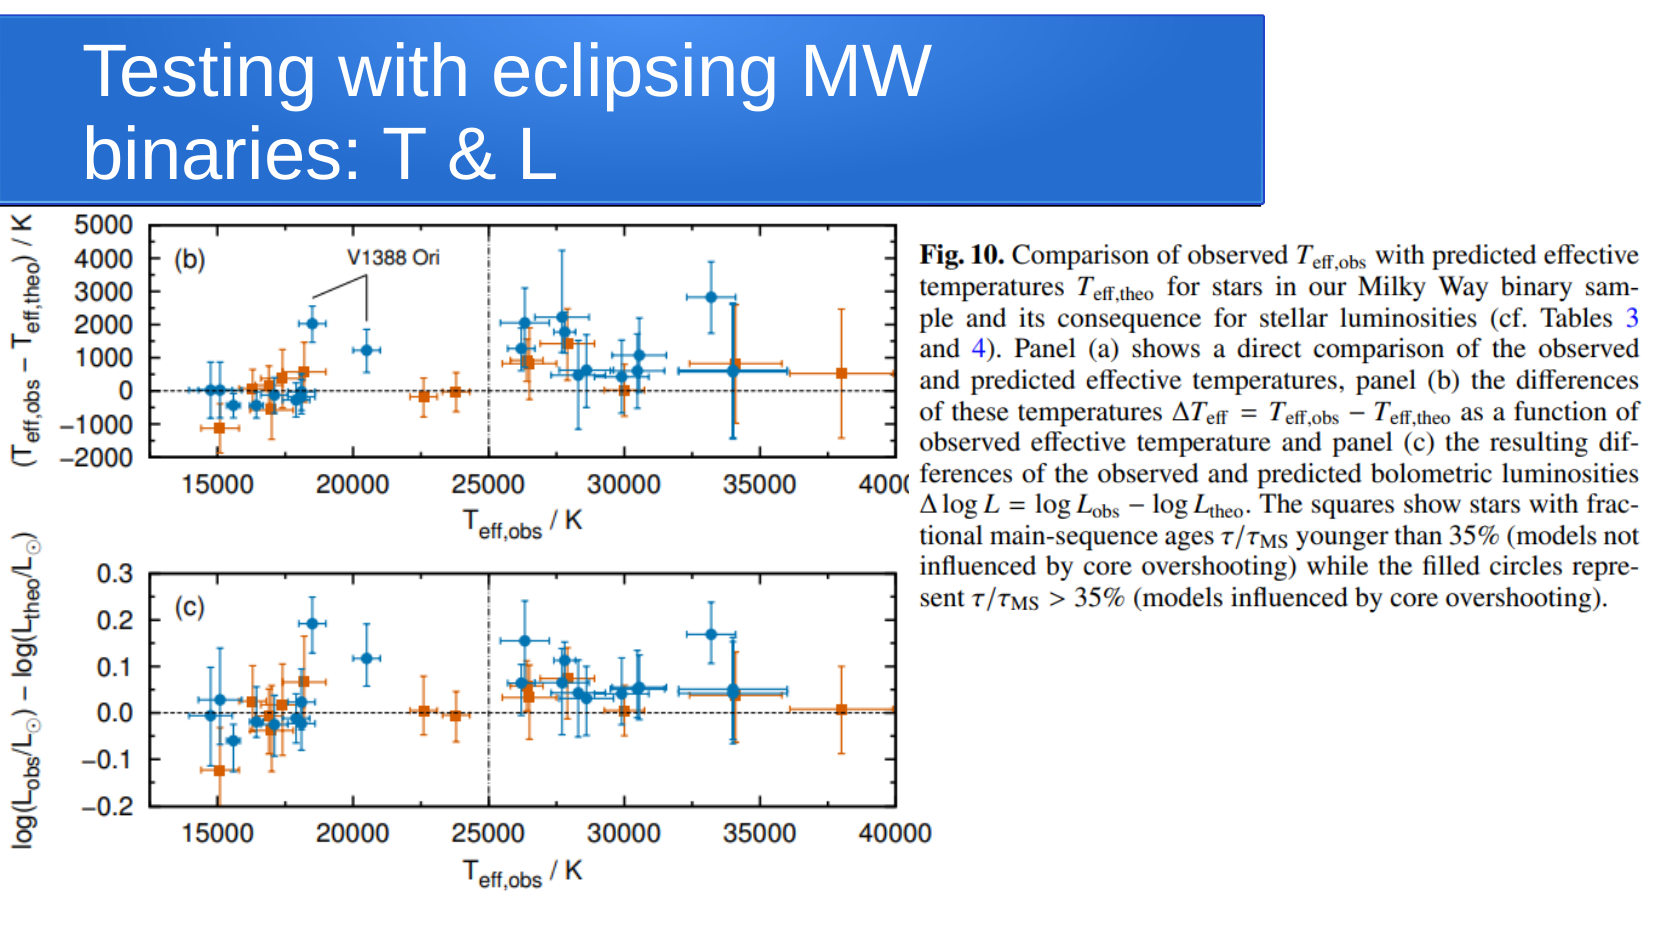

# Testing with eclipsing MW binaries: T & L